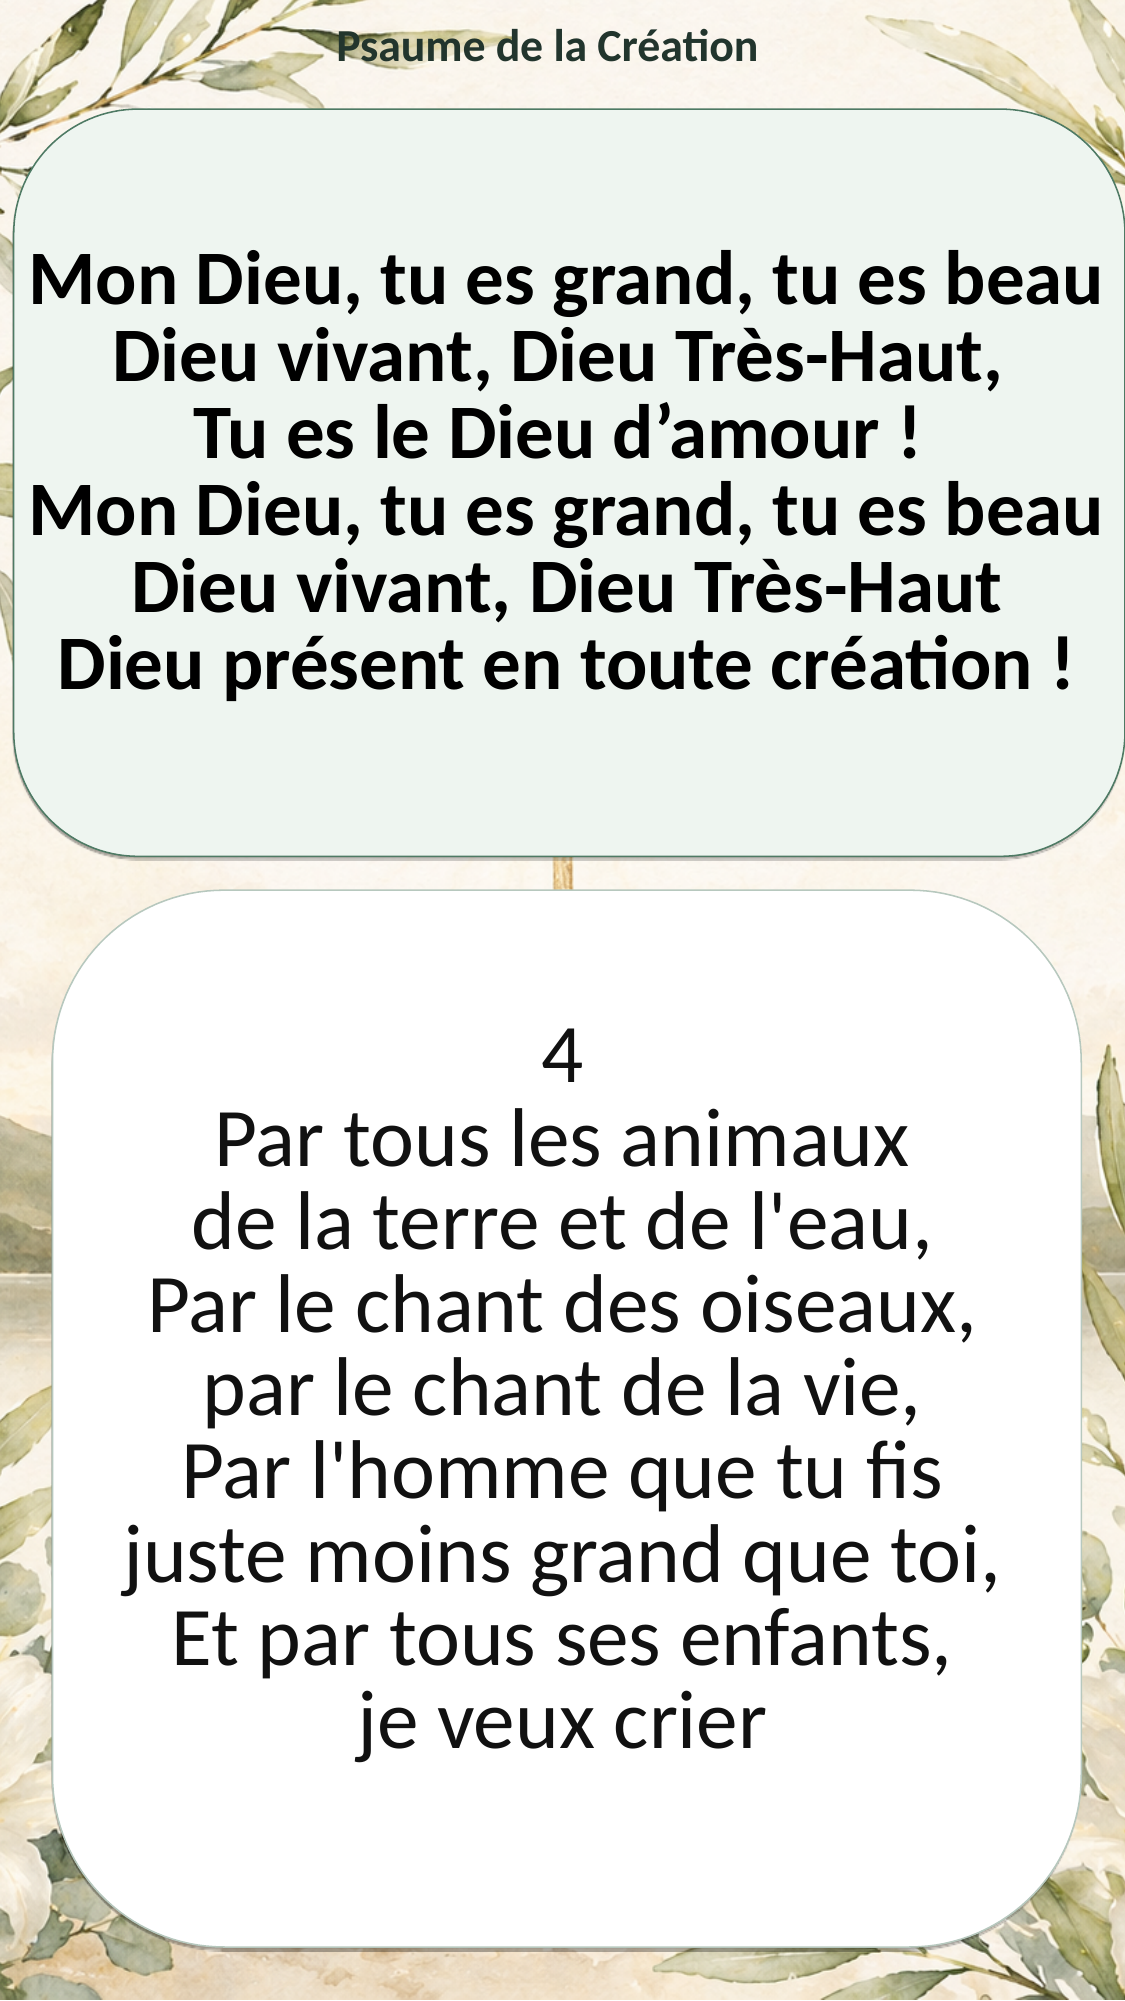

Psaume de la Création
Mon Dieu, tu es grand, tu es beau
Dieu vivant, Dieu Très-Haut,
Tu es le Dieu d’amour !
Mon Dieu, tu es grand, tu es beau Dieu vivant, Dieu Très-Haut
Dieu présent en toute création !
4
Par tous les animaux
de la terre et de l'eau,
Par le chant des oiseaux,
par le chant de la vie,
Par l'homme que tu fis
juste moins grand que toi,
Et par tous ses enfants,
je veux crier